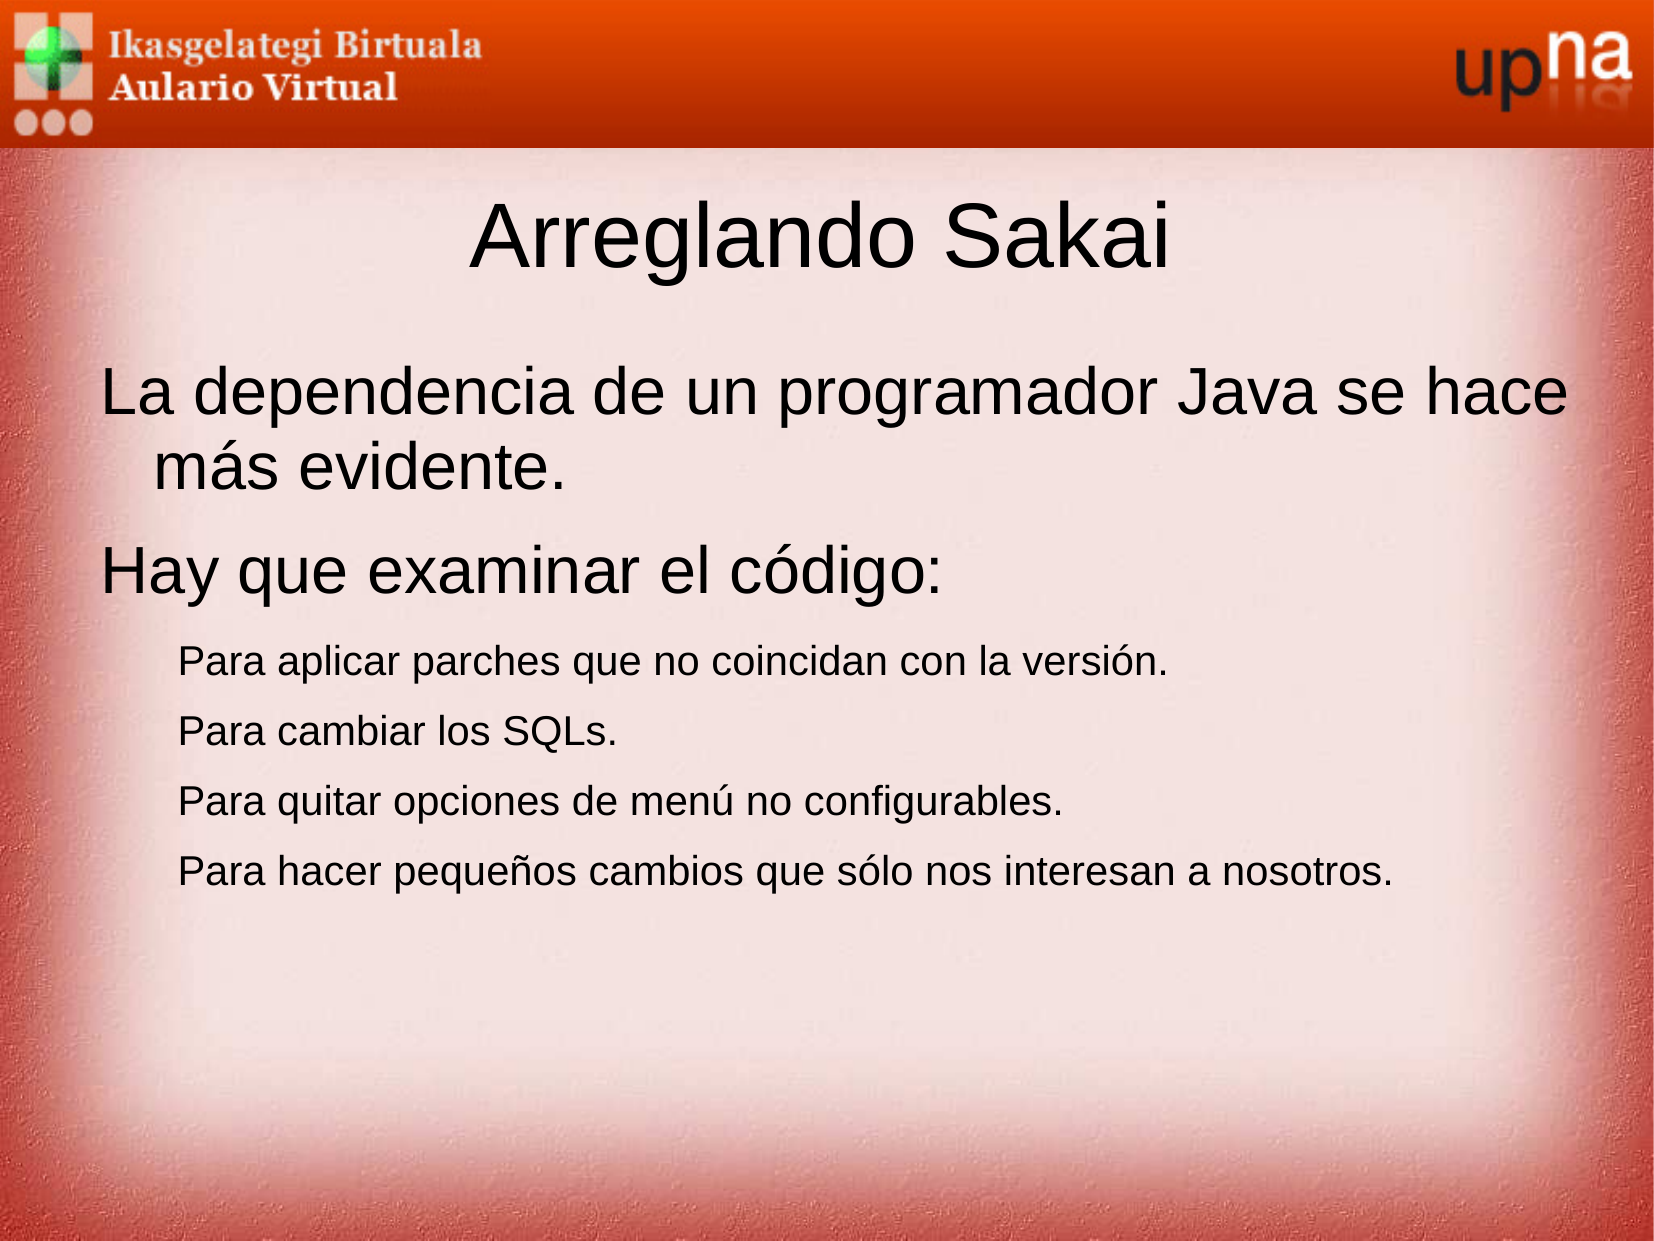

# Arreglando Sakai
La dependencia de un programador Java se hace más evidente.
Hay que examinar el código:
Para aplicar parches que no coincidan con la versión.
Para cambiar los SQLs.
Para quitar opciones de menú no configurables.
Para hacer pequeños cambios que sólo nos interesan a nosotros.